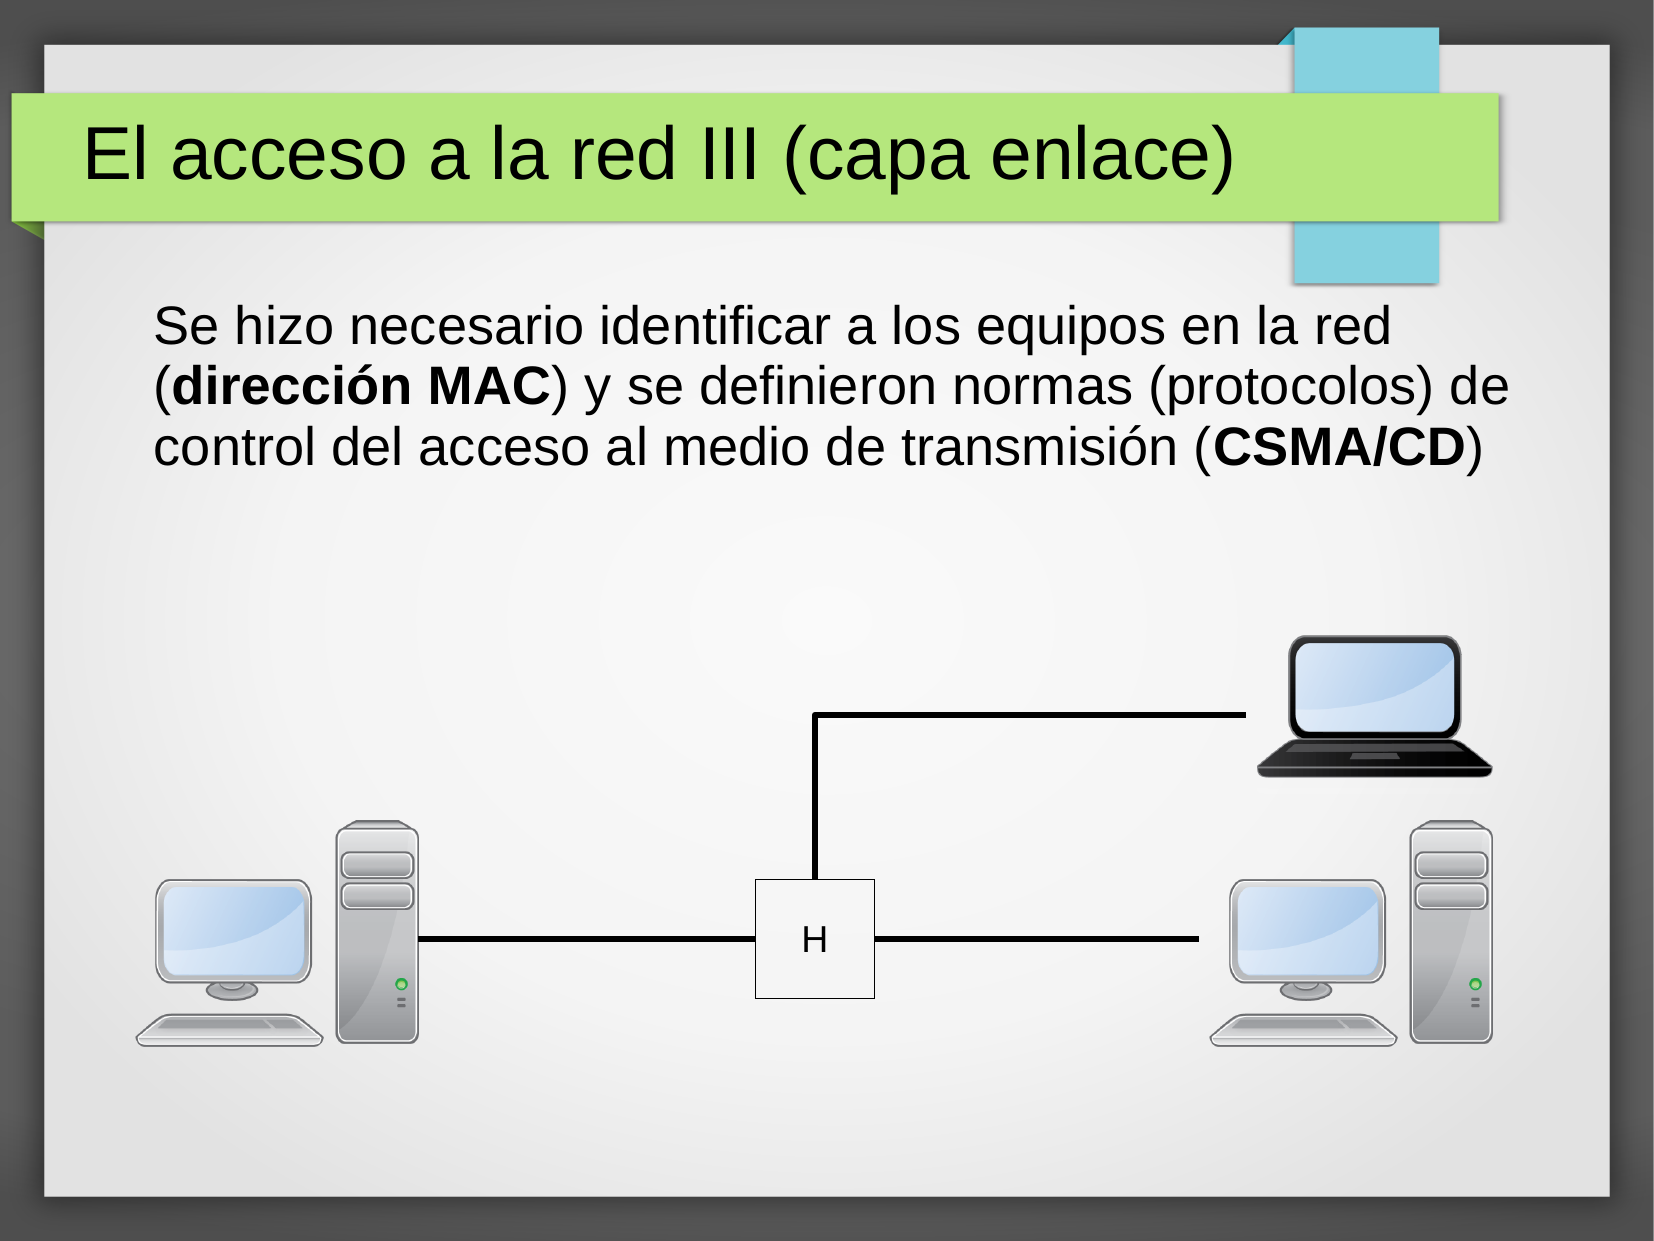

# El acceso a la red III (capa enlace)
Se hizo necesario identificar a los equipos en la red (dirección MAC) y se definieron normas (protocolos) de control del acceso al medio de transmisión (CSMA/CD)
H